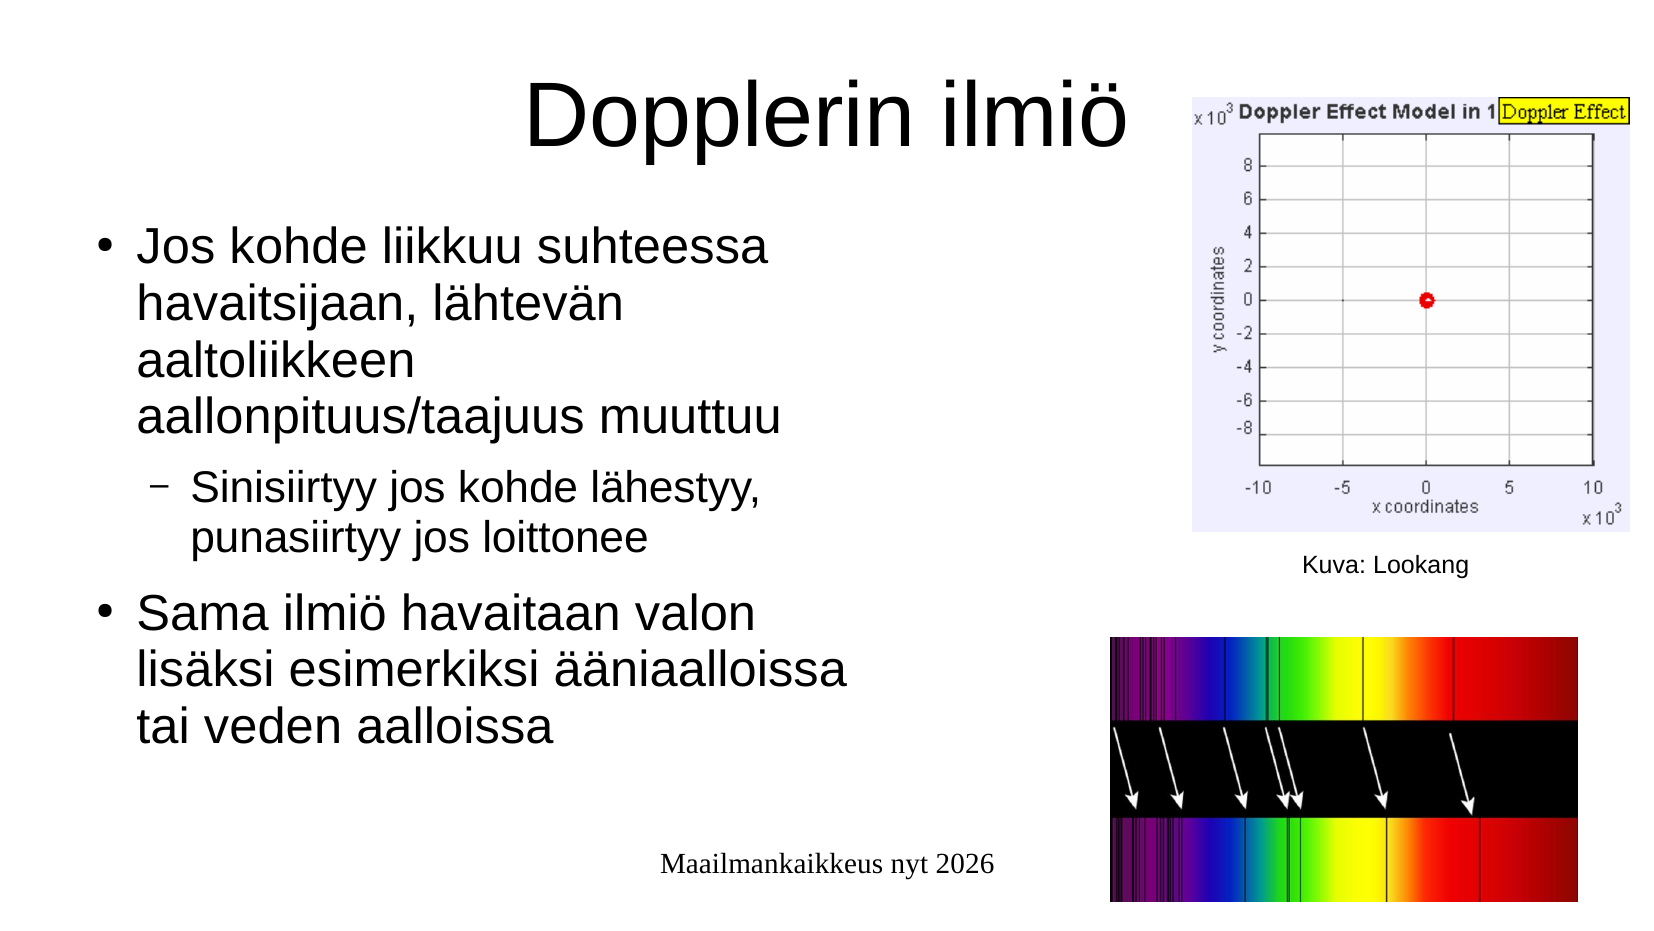

# Dopplerin ilmiö
Jos kohde liikkuu suhteessa havaitsijaan, lähtevän aaltoliikkeen aallonpituus/taajuus muuttuu
Sinisiirtyy jos kohde lähestyy, punasiirtyy jos loittonee
Sama ilmiö havaitaan valon lisäksi esimerkiksi ääniaalloissa tai veden aalloissa
Kuva: Lookang